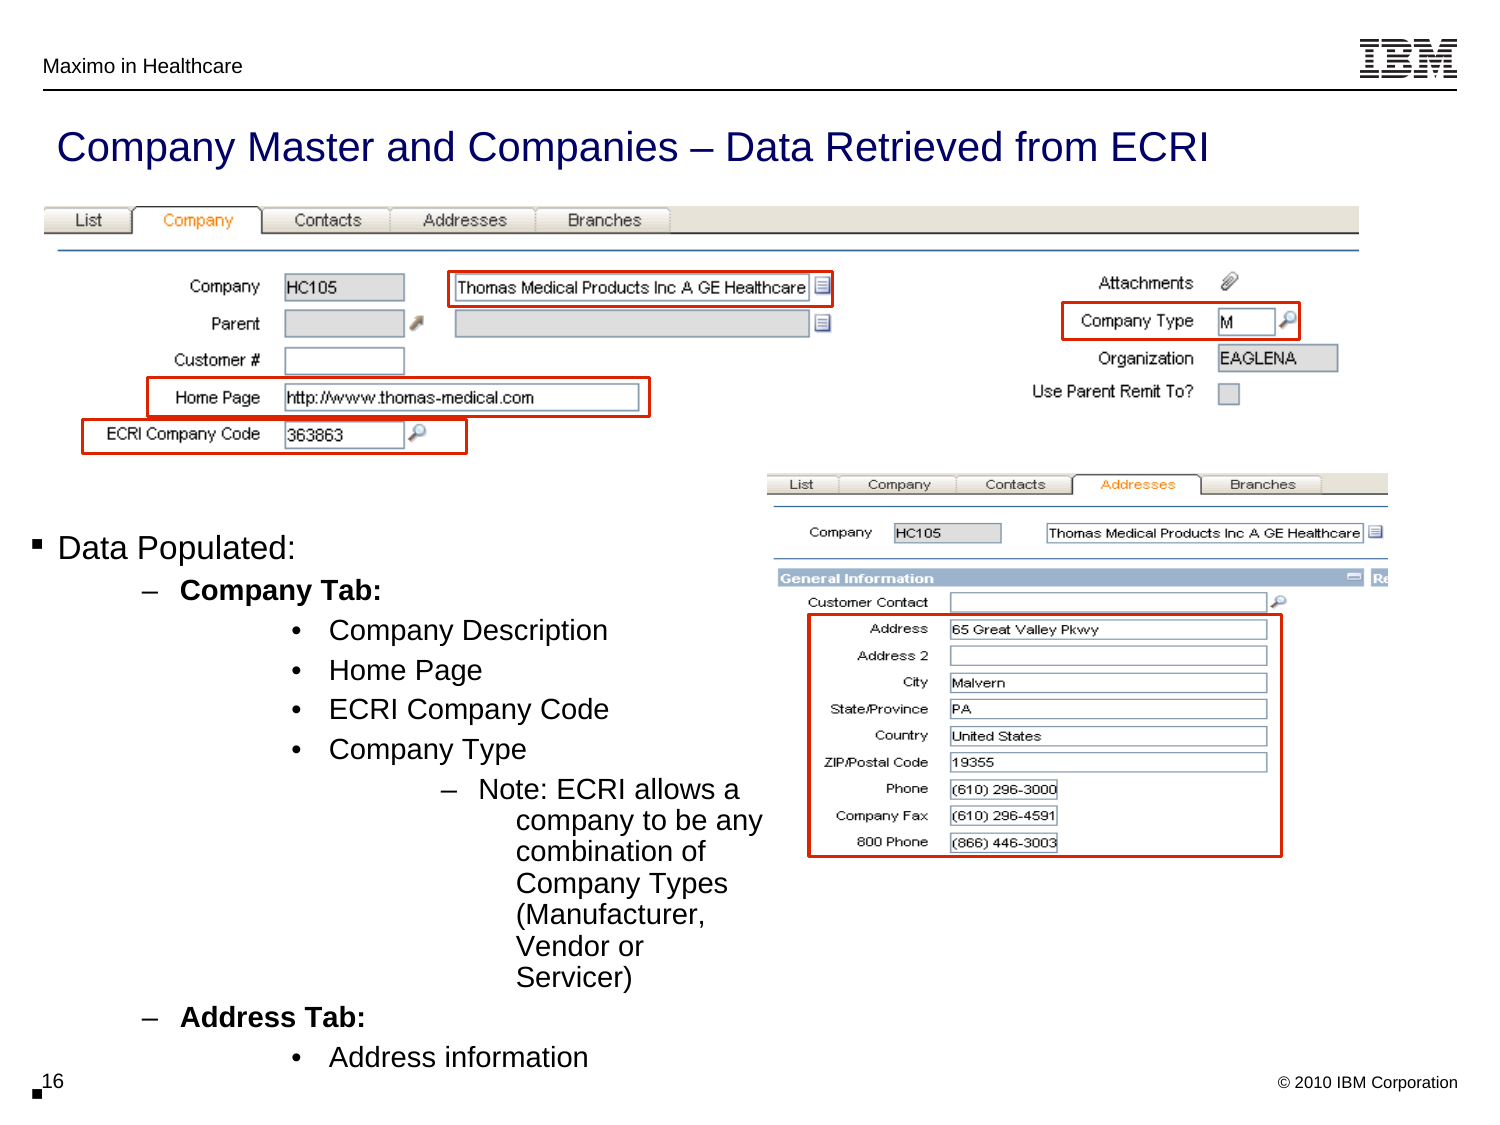

# Company Master and Companies – Data Retrieved from ECRI
Data Populated:
Company Tab:
Company Description
Home Page
ECRI Company Code
Company Type
Note: ECRI allows a company to be any combination of Company Types (Manufacturer, Vendor or Servicer)
Address Tab:
Address information